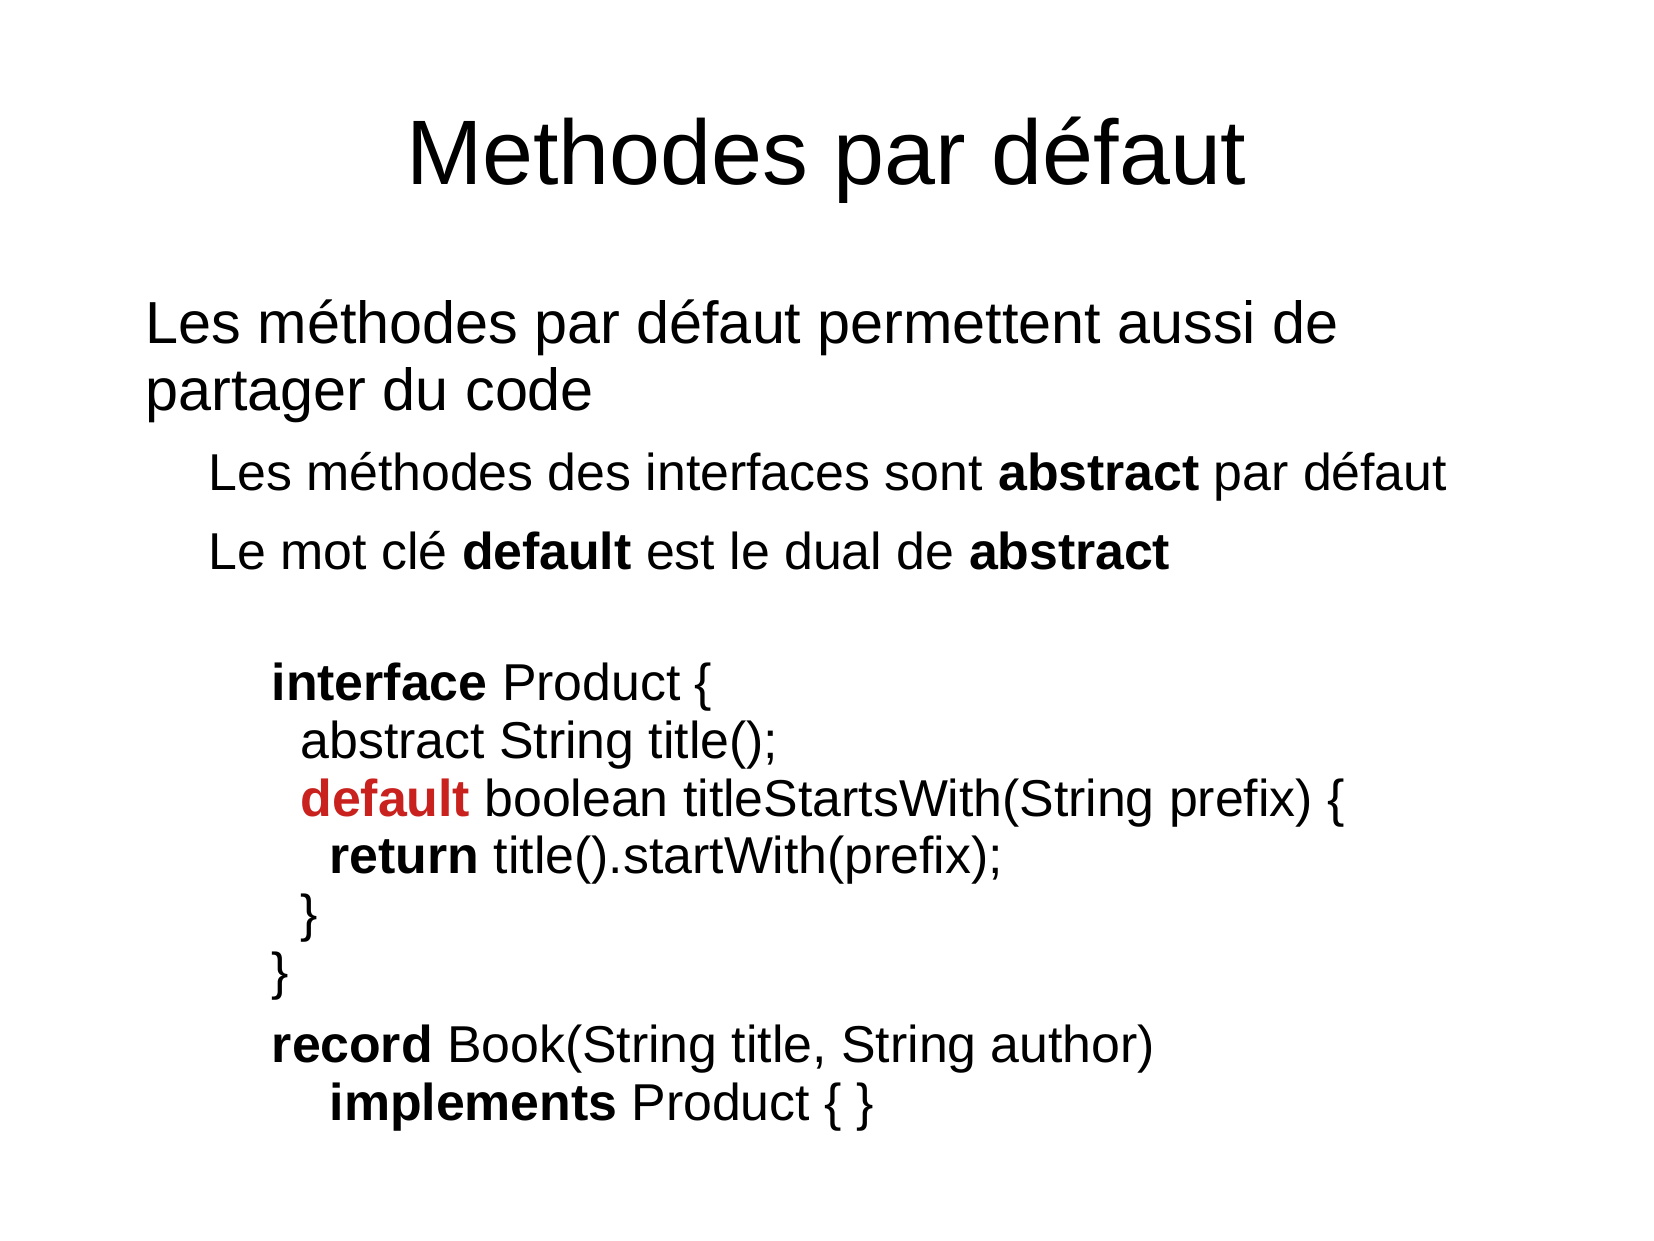

# Methodes par défaut
Les méthodes par défaut permettent aussi de partager du code
Les méthodes des interfaces sont abstract par défaut
Le mot clé default est le dual de abstract
interface Product {
 abstract String title();
 default boolean titleStartsWith(String prefix) {
 return title().startWith(prefix);
 }
}
record Book(String title, String author)
 implements Product { }